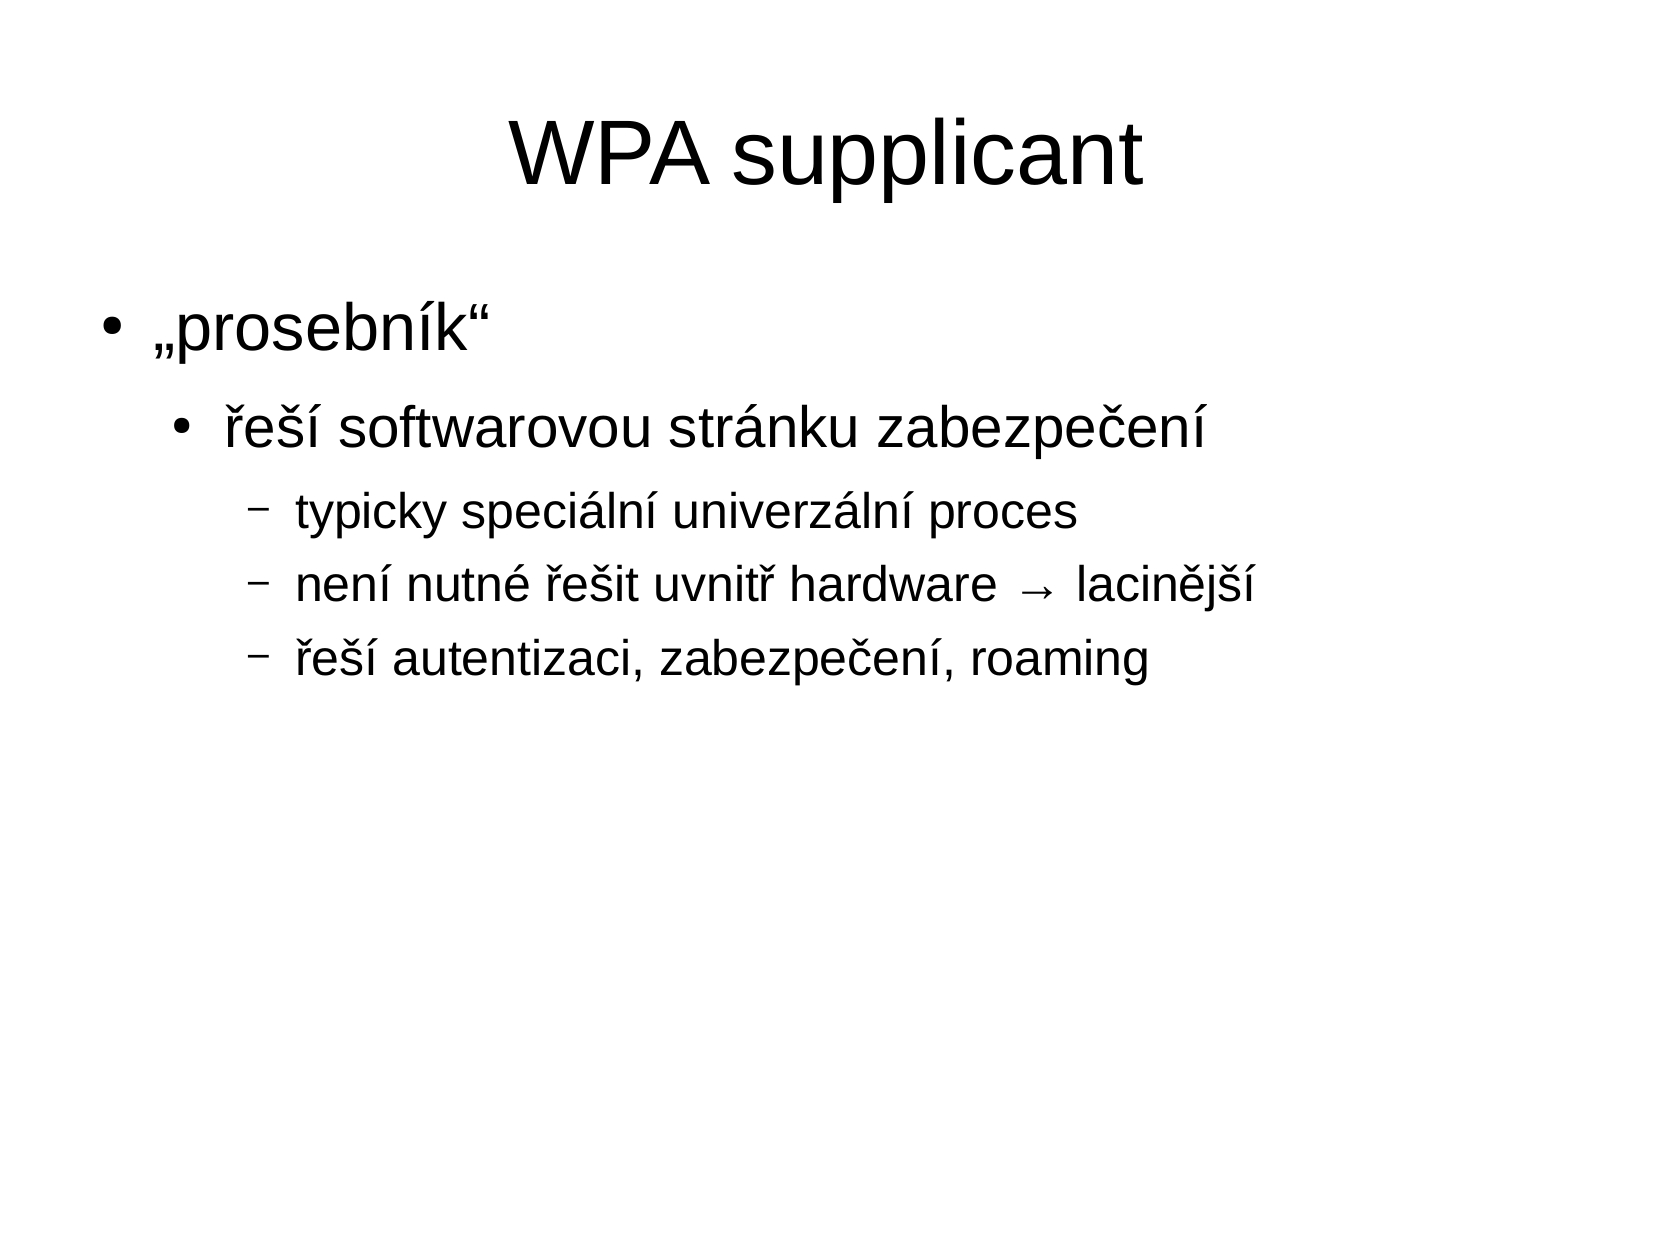

# WPA supplicant
„prosebník“
řeší softwarovou stránku zabezpečení
typicky speciální univerzální proces
není nutné řešit uvnitř hardware → lacinější
řeší autentizaci, zabezpečení, roaming